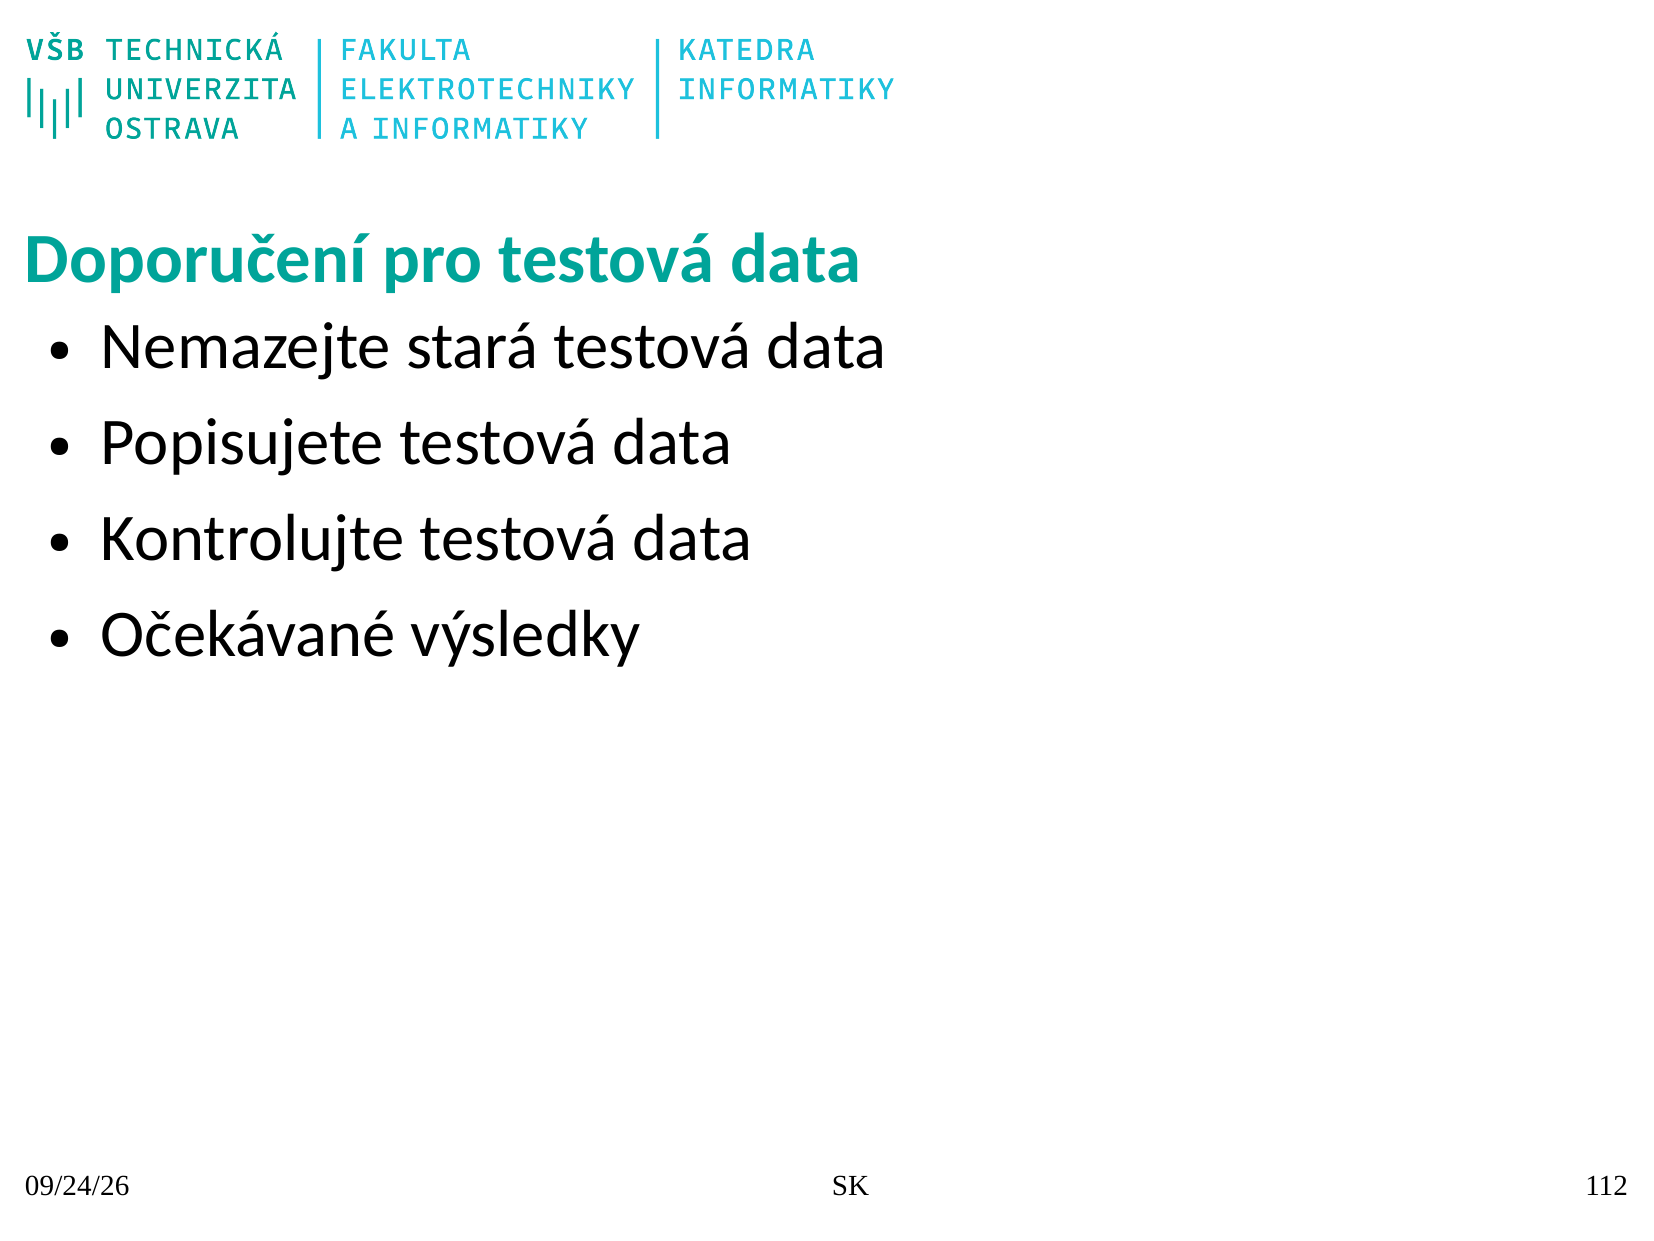

# Doporučení pro testová data
Nemazejte stará testová data
Popisujete testová data
Kontrolujte testová data
Očekávané výsledky
SK
112